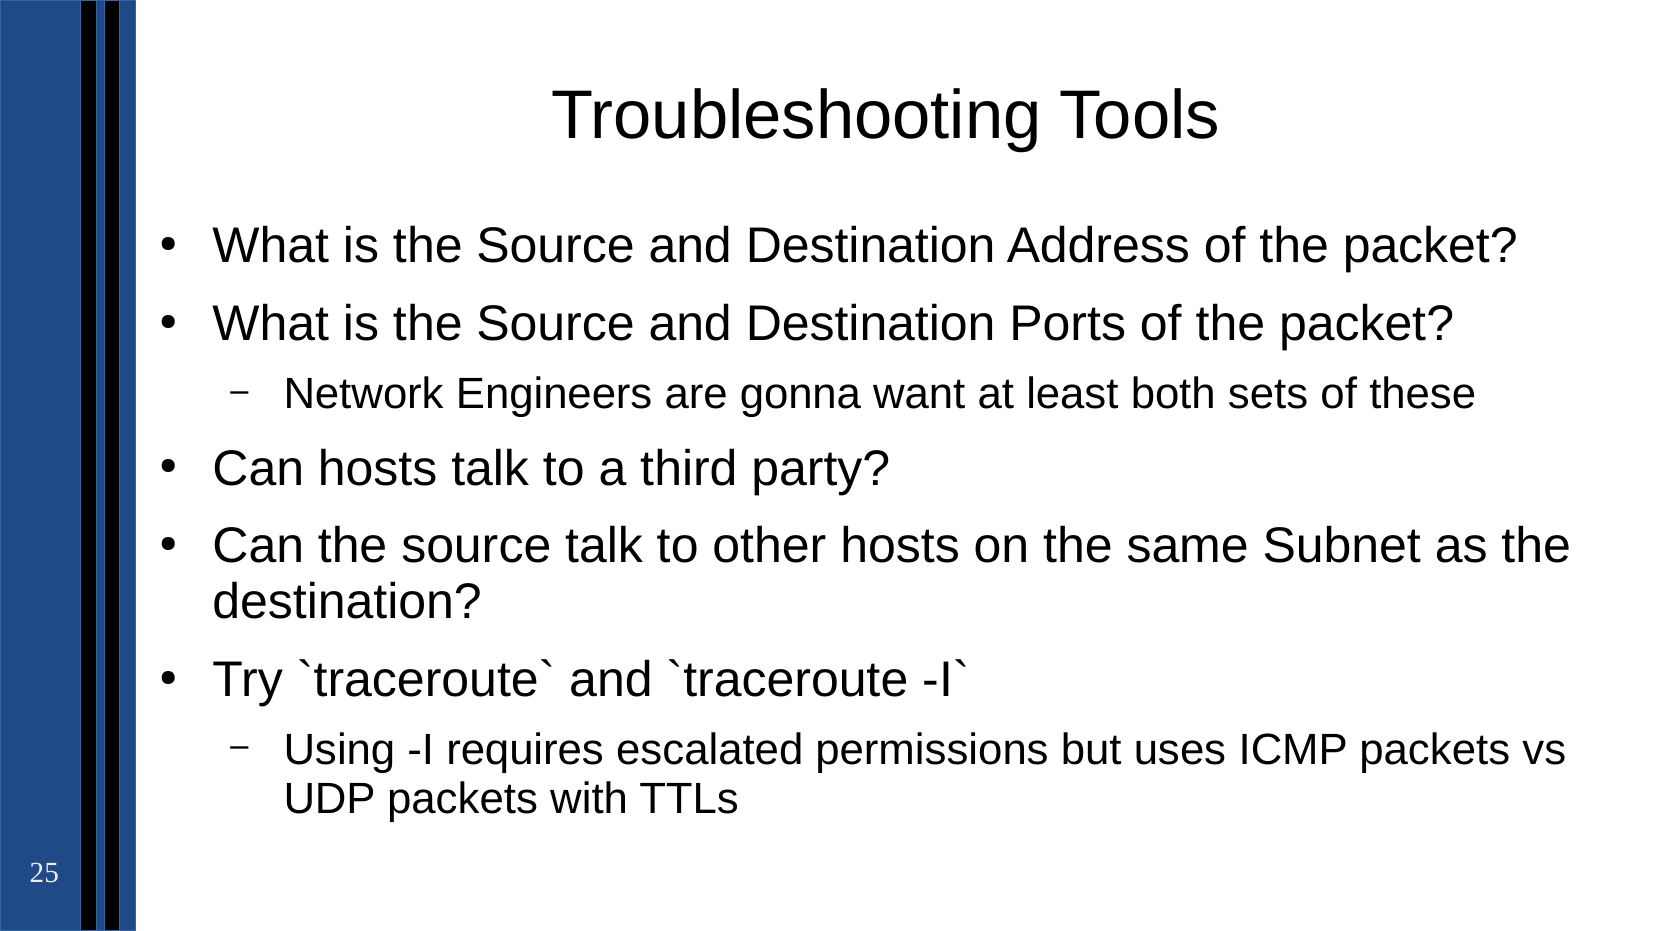

# Troubleshooting Tools
What is the Source and Destination Address of the packet?
What is the Source and Destination Ports of the packet?
Network Engineers are gonna want at least both sets of these
Can hosts talk to a third party?
Can the source talk to other hosts on the same Subnet as the destination?
Try `traceroute` and `traceroute -I`
Using -I requires escalated permissions but uses ICMP packets vs UDP packets with TTLs
25